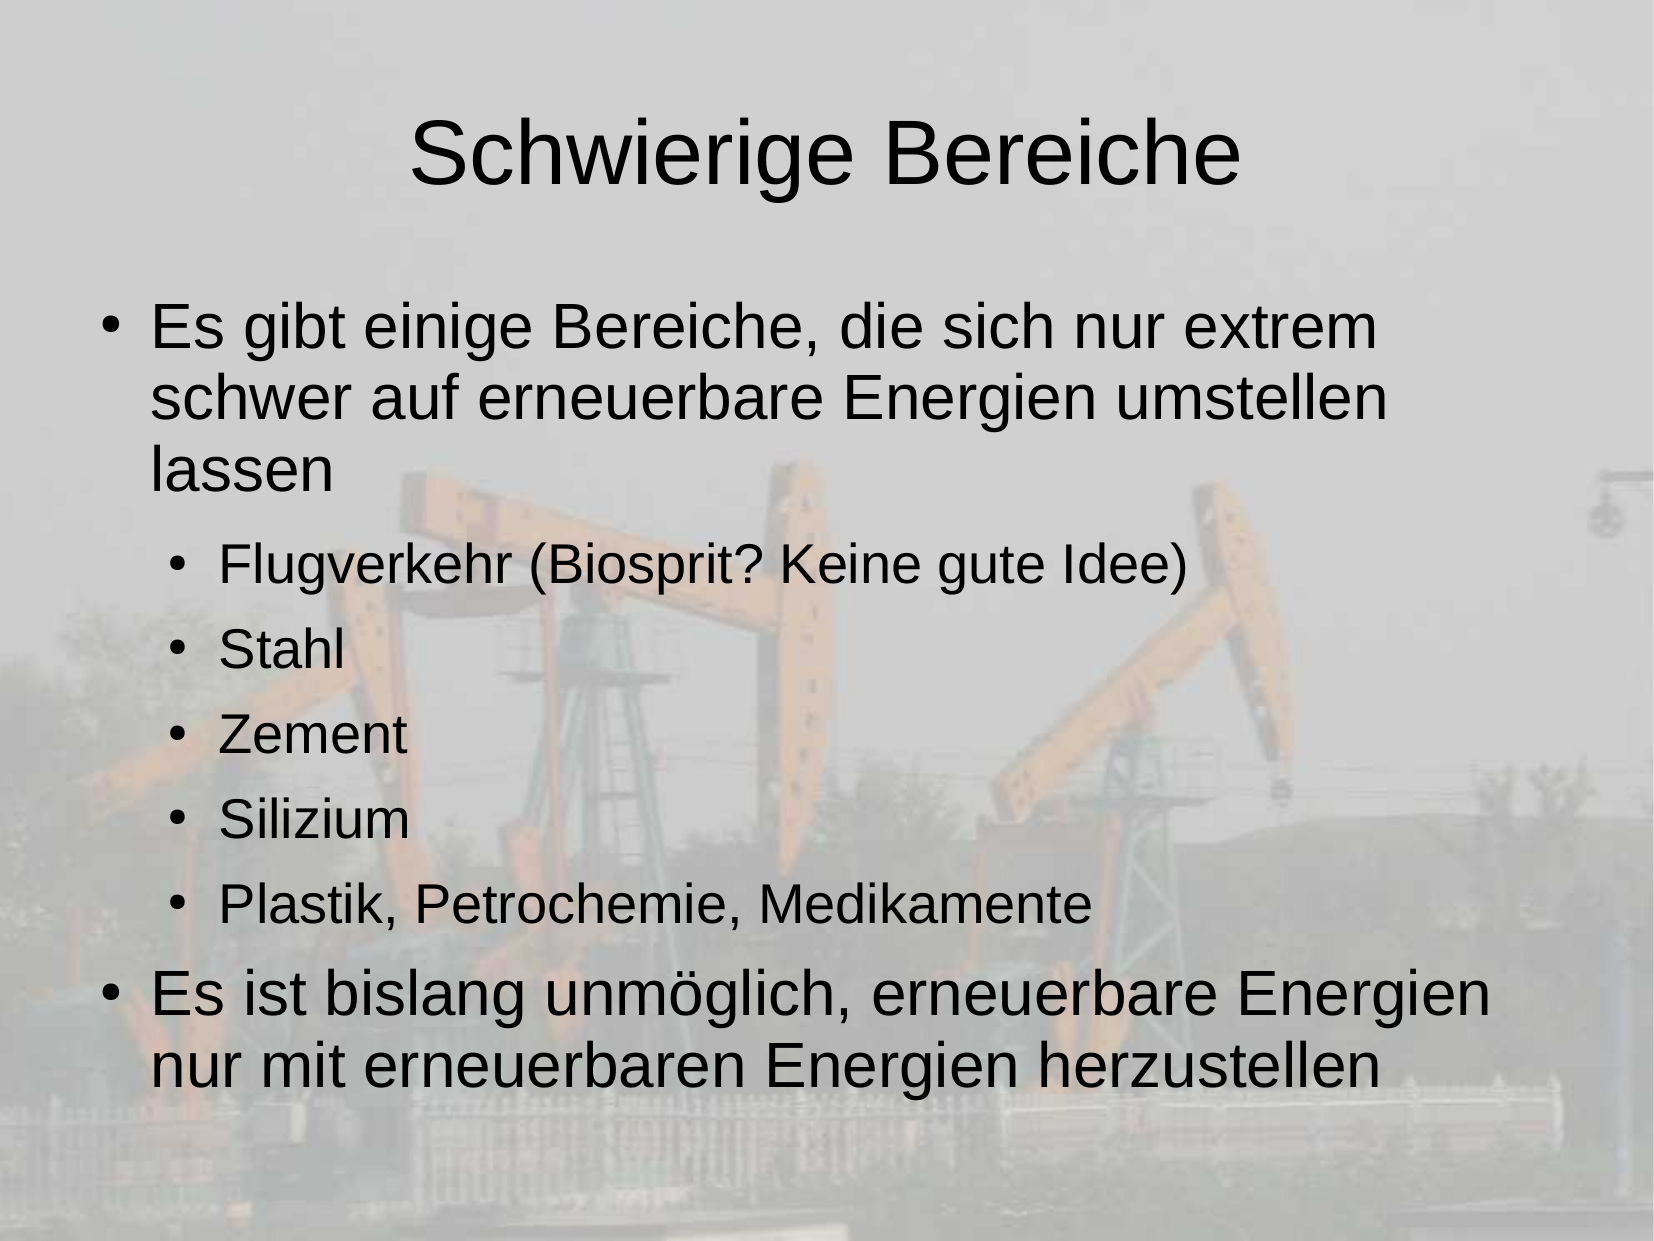

# Schwierige Bereiche
Es gibt einige Bereiche, die sich nur extrem schwer auf erneuerbare Energien umstellen lassen
Flugverkehr (Biosprit? Keine gute Idee)
Stahl
Zement
Silizium
Plastik, Petrochemie, Medikamente
Es ist bislang unmöglich, erneuerbare Energien nur mit erneuerbaren Energien herzustellen